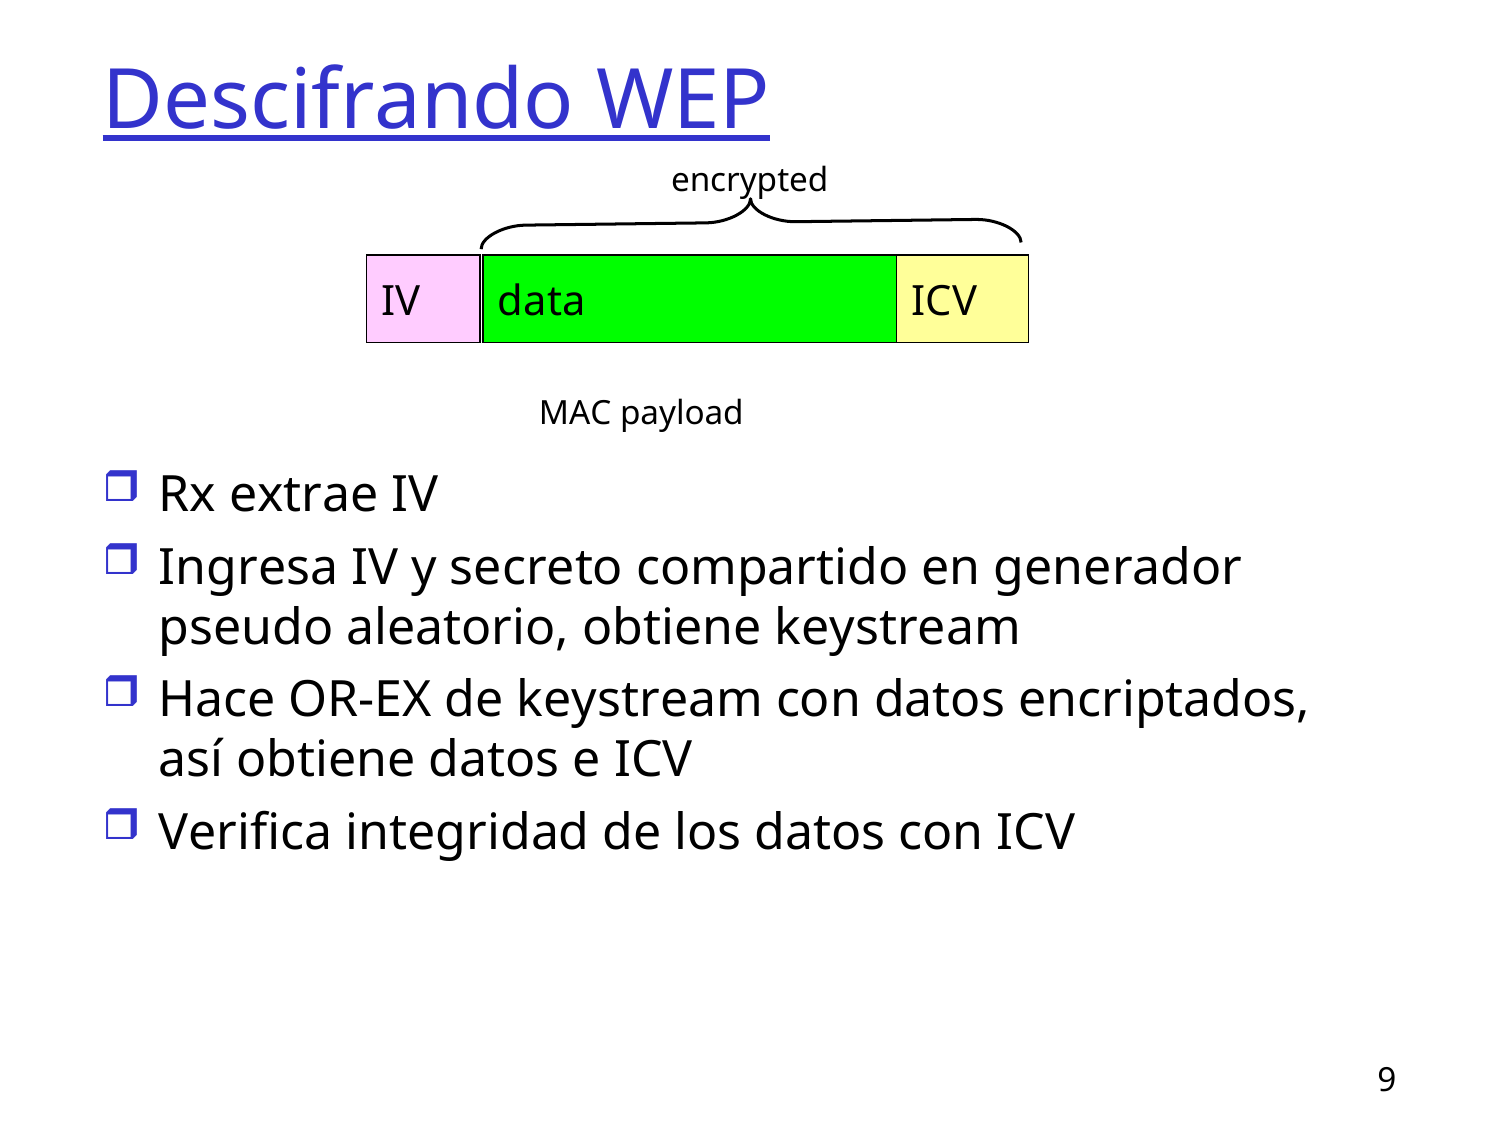

# Descifrando WEP
encrypted
IV
data
ICV
MAC payload
Rx extrae IV
Ingresa IV y secreto compartido en generador pseudo aleatorio, obtiene keystream
Hace OR-EX de keystream con datos encriptados, así obtiene datos e ICV
Verifica integridad de los datos con ICV
9